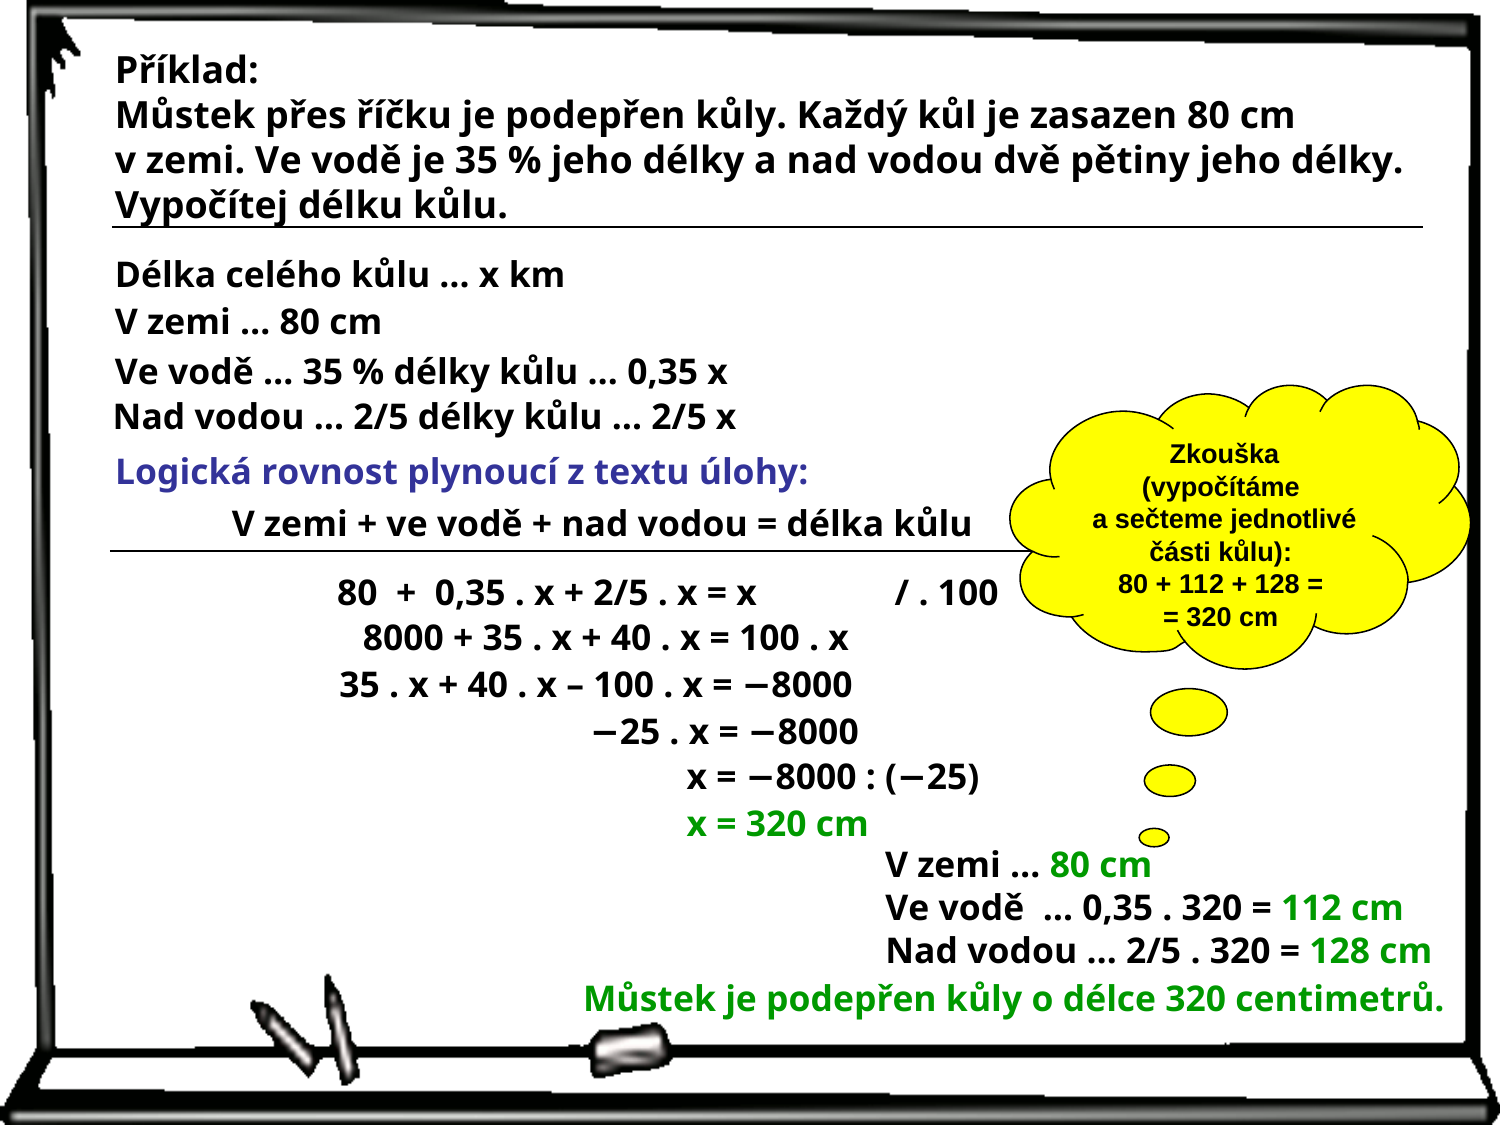

Příklad:
Můstek přes říčku je podepřen kůly. Každý kůl je zasazen 80 cm v zemi. Ve vodě je 35 % jeho délky a nad vodou dvě pětiny jeho délky. Vypočítej délku kůlu.
Délka celého kůlu … x km
V zemi … 80 cm
Ve vodě … 35 % délky kůlu … 0,35 x
Nad vodou … 2/5 délky kůlu … 2/5 x
Zkouška (vypočítáme
a sečteme jednotlivé části kůlu):
80 + 112 + 128 =
= 320 cm
Logická rovnost plynoucí z textu úlohy:
V zemi + ve vodě + nad vodou = délka kůlu
80 + 0,35 . x + 2/5 . x = x
/ . 100
8000 + 35 . x + 40 . x = 100 . x
35 . x + 40 . x – 100 . x = −8000
−25 . x = −8000
x = −8000 : (−25)
x = 320 cm
V zemi … 80 cm
Ve vodě … 0,35 . 320 = 112 cm
Nad vodou … 2/5 . 320 = 128 cm
Můstek je podepřen kůly o délce 320 centimetrů.